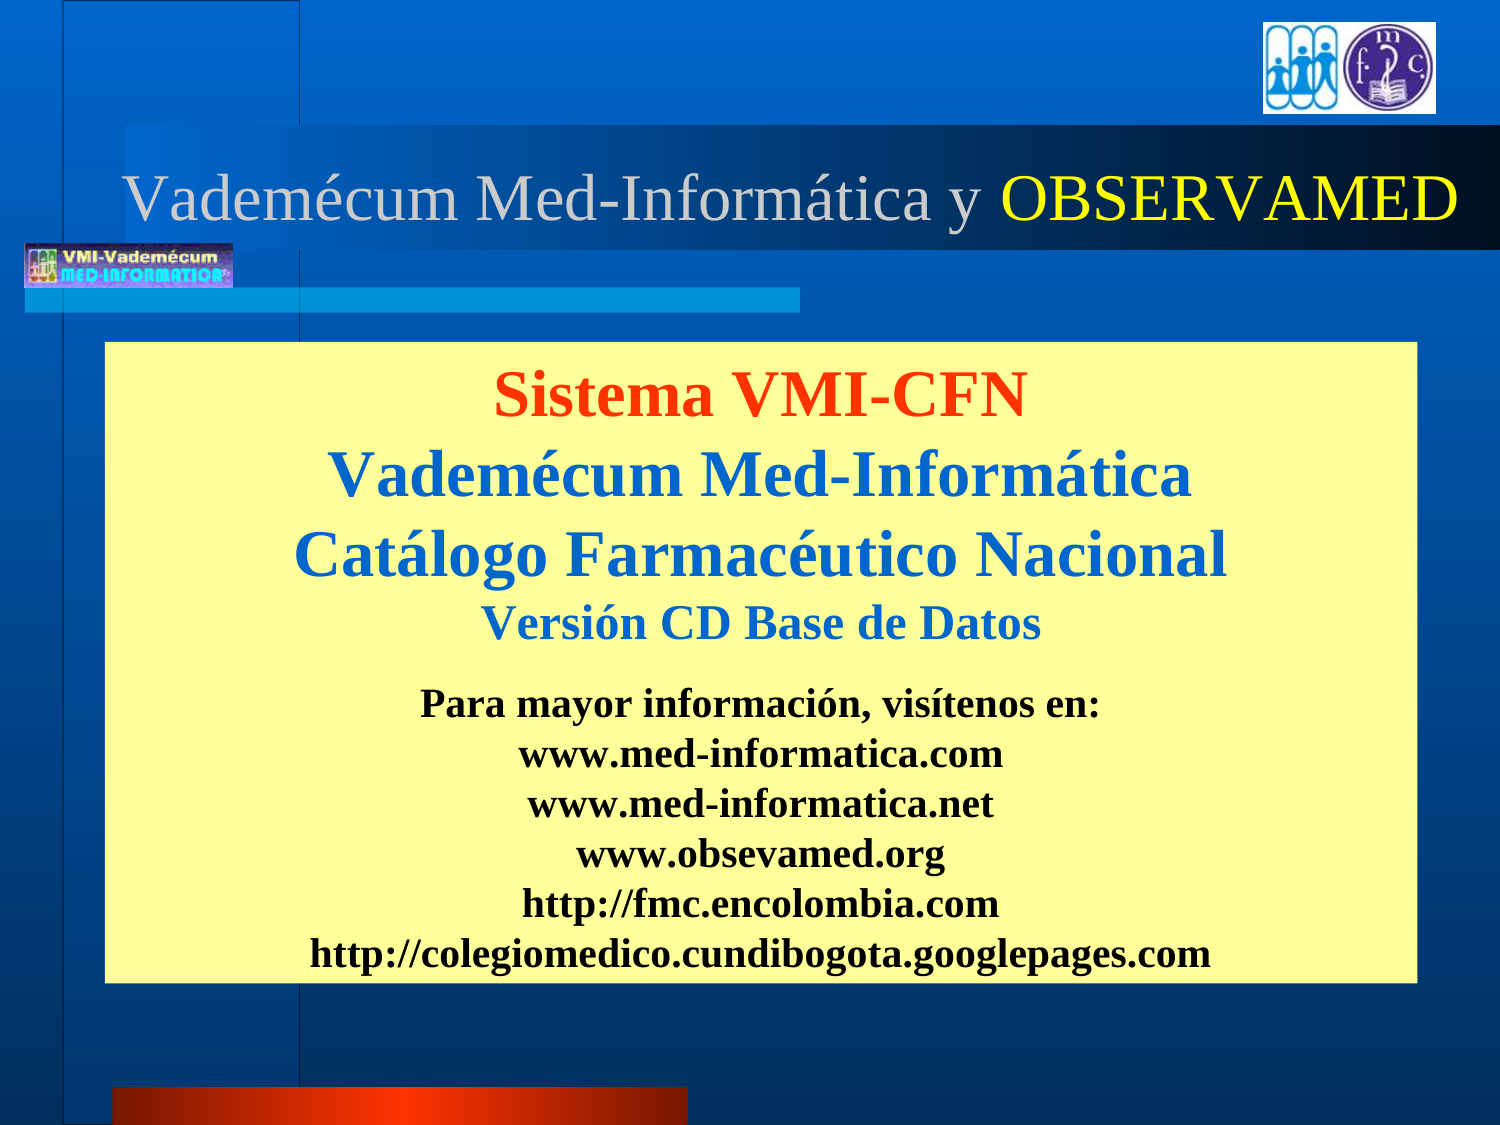

Vademécum Med-Informática y OBSERVAMED
Sistema VMI-CFN
Vademécum Med-Informática
Catálogo Farmacéutico Nacional
Versión CD Base de Datos
Para mayor información, visítenos en:
www.med-informatica.com
www.med-informatica.net
www.obsevamed.org
http://fmc.encolombia.com
http://colegiomedico.cundibogota.googlepages.com